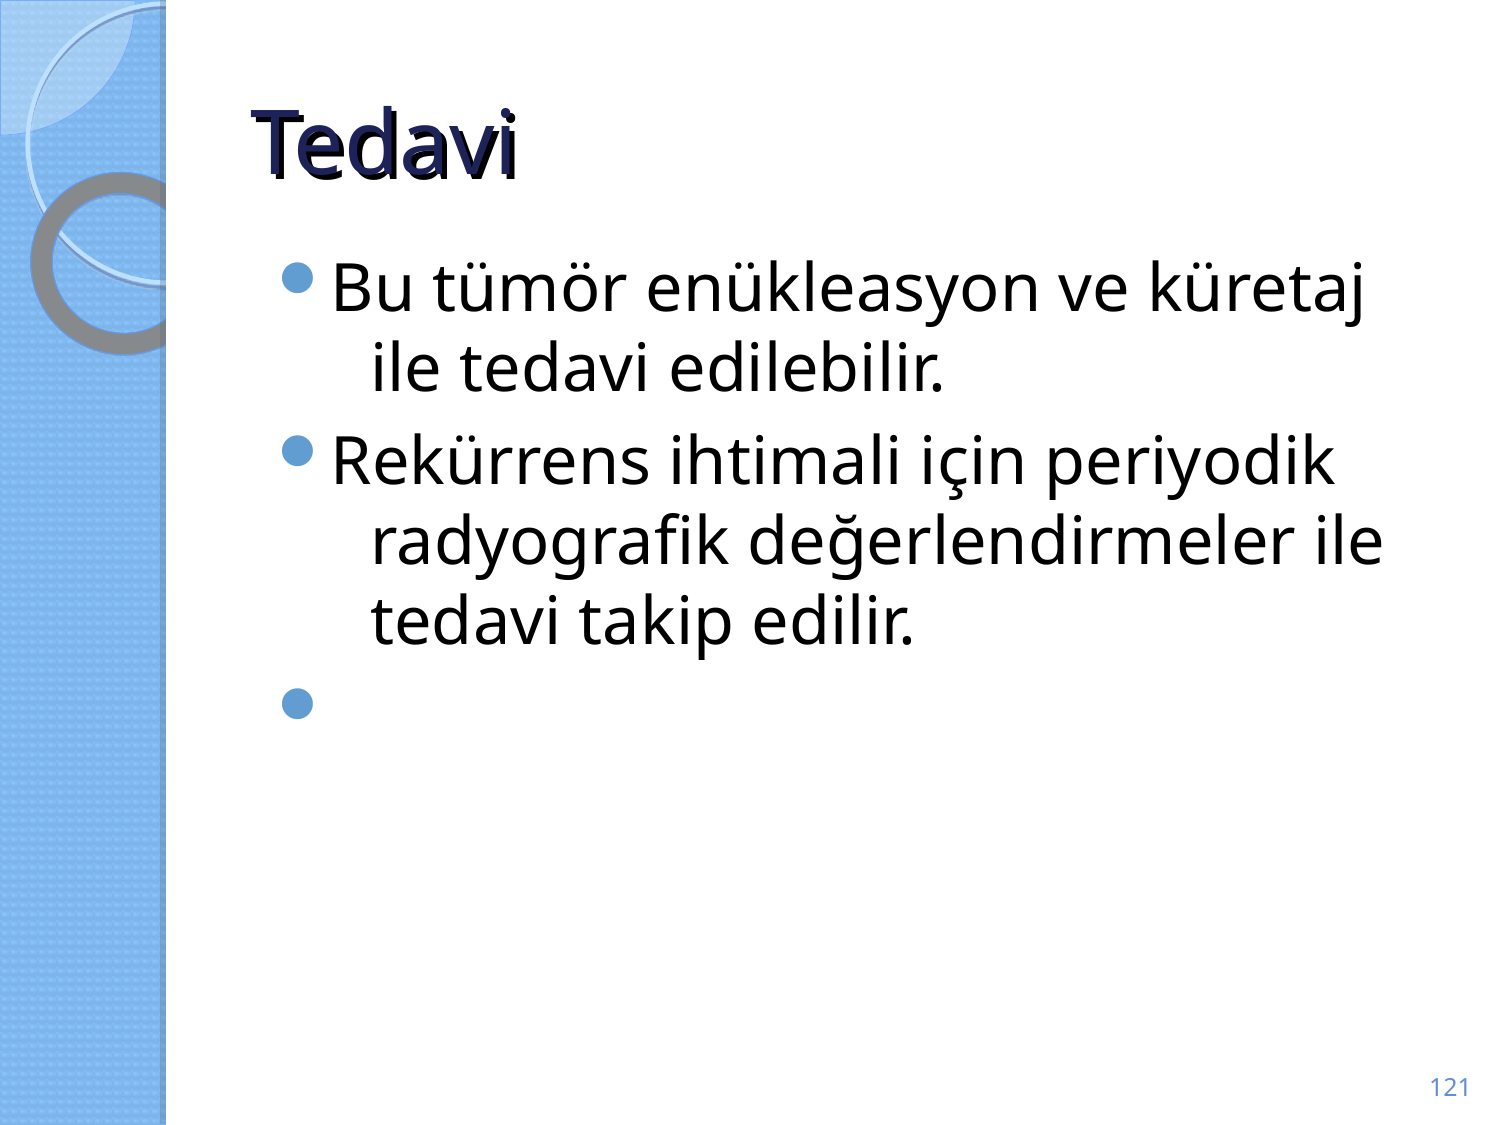

# Tedavi
Bu tümör enükleasyon ve küretaj ile tedavi edilebilir.
Rekürrens ihtimali için periyodik radyografik değerlendirmeler ile tedavi takip edilir.